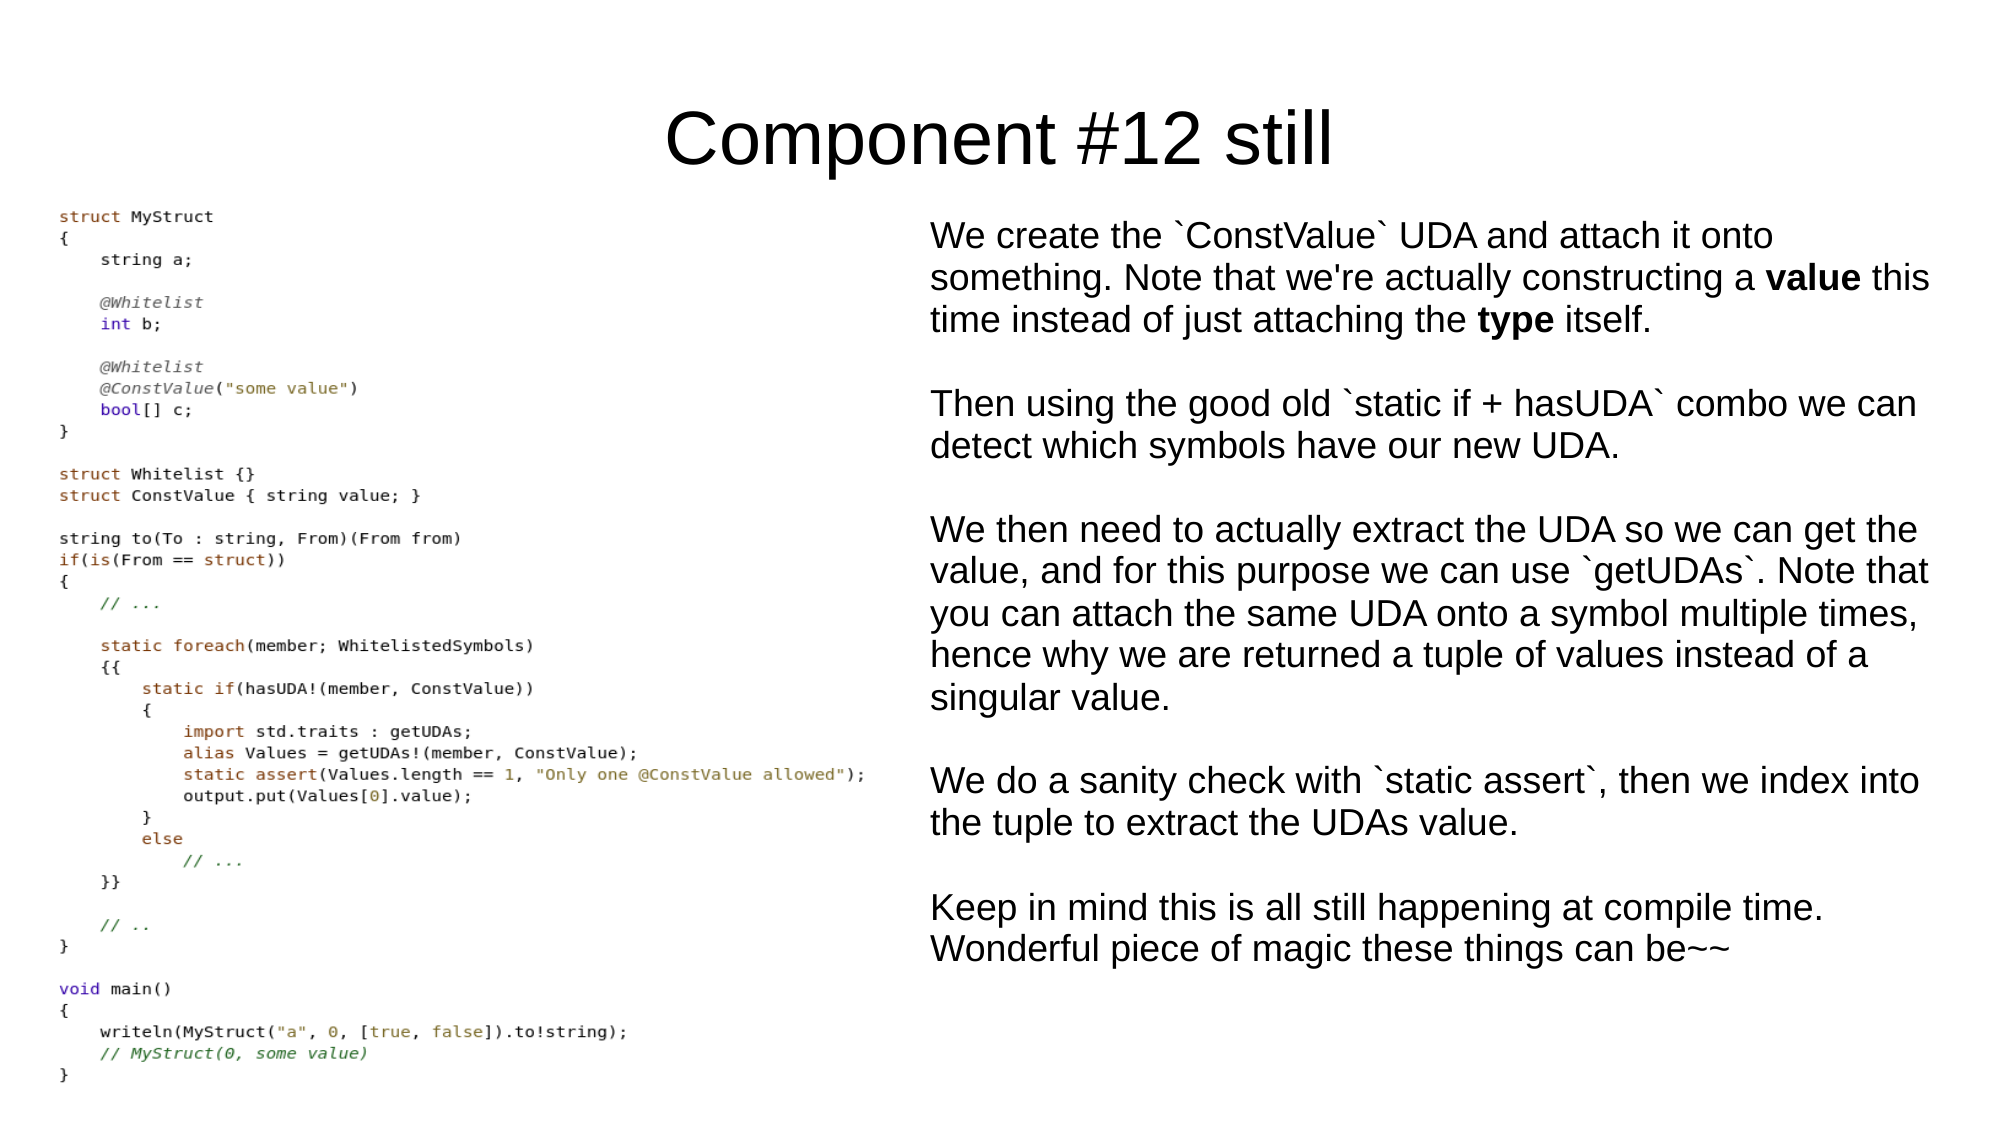

# Component #12 still
We create the `ConstValue` UDA and attach it onto something. Note that we're actually constructing a value this time instead of just attaching the type itself.
Then using the good old `static if + hasUDA` combo we can detect which symbols have our new UDA.
We then need to actually extract the UDA so we can get the value, and for this purpose we can use `getUDAs`. Note that you can attach the same UDA onto a symbol multiple times, hence why we are returned a tuple of values instead of a singular value.
We do a sanity check with `static assert`, then we index into the tuple to extract the UDAs value.
Keep in mind this is all still happening at compile time. Wonderful piece of magic these things can be~~